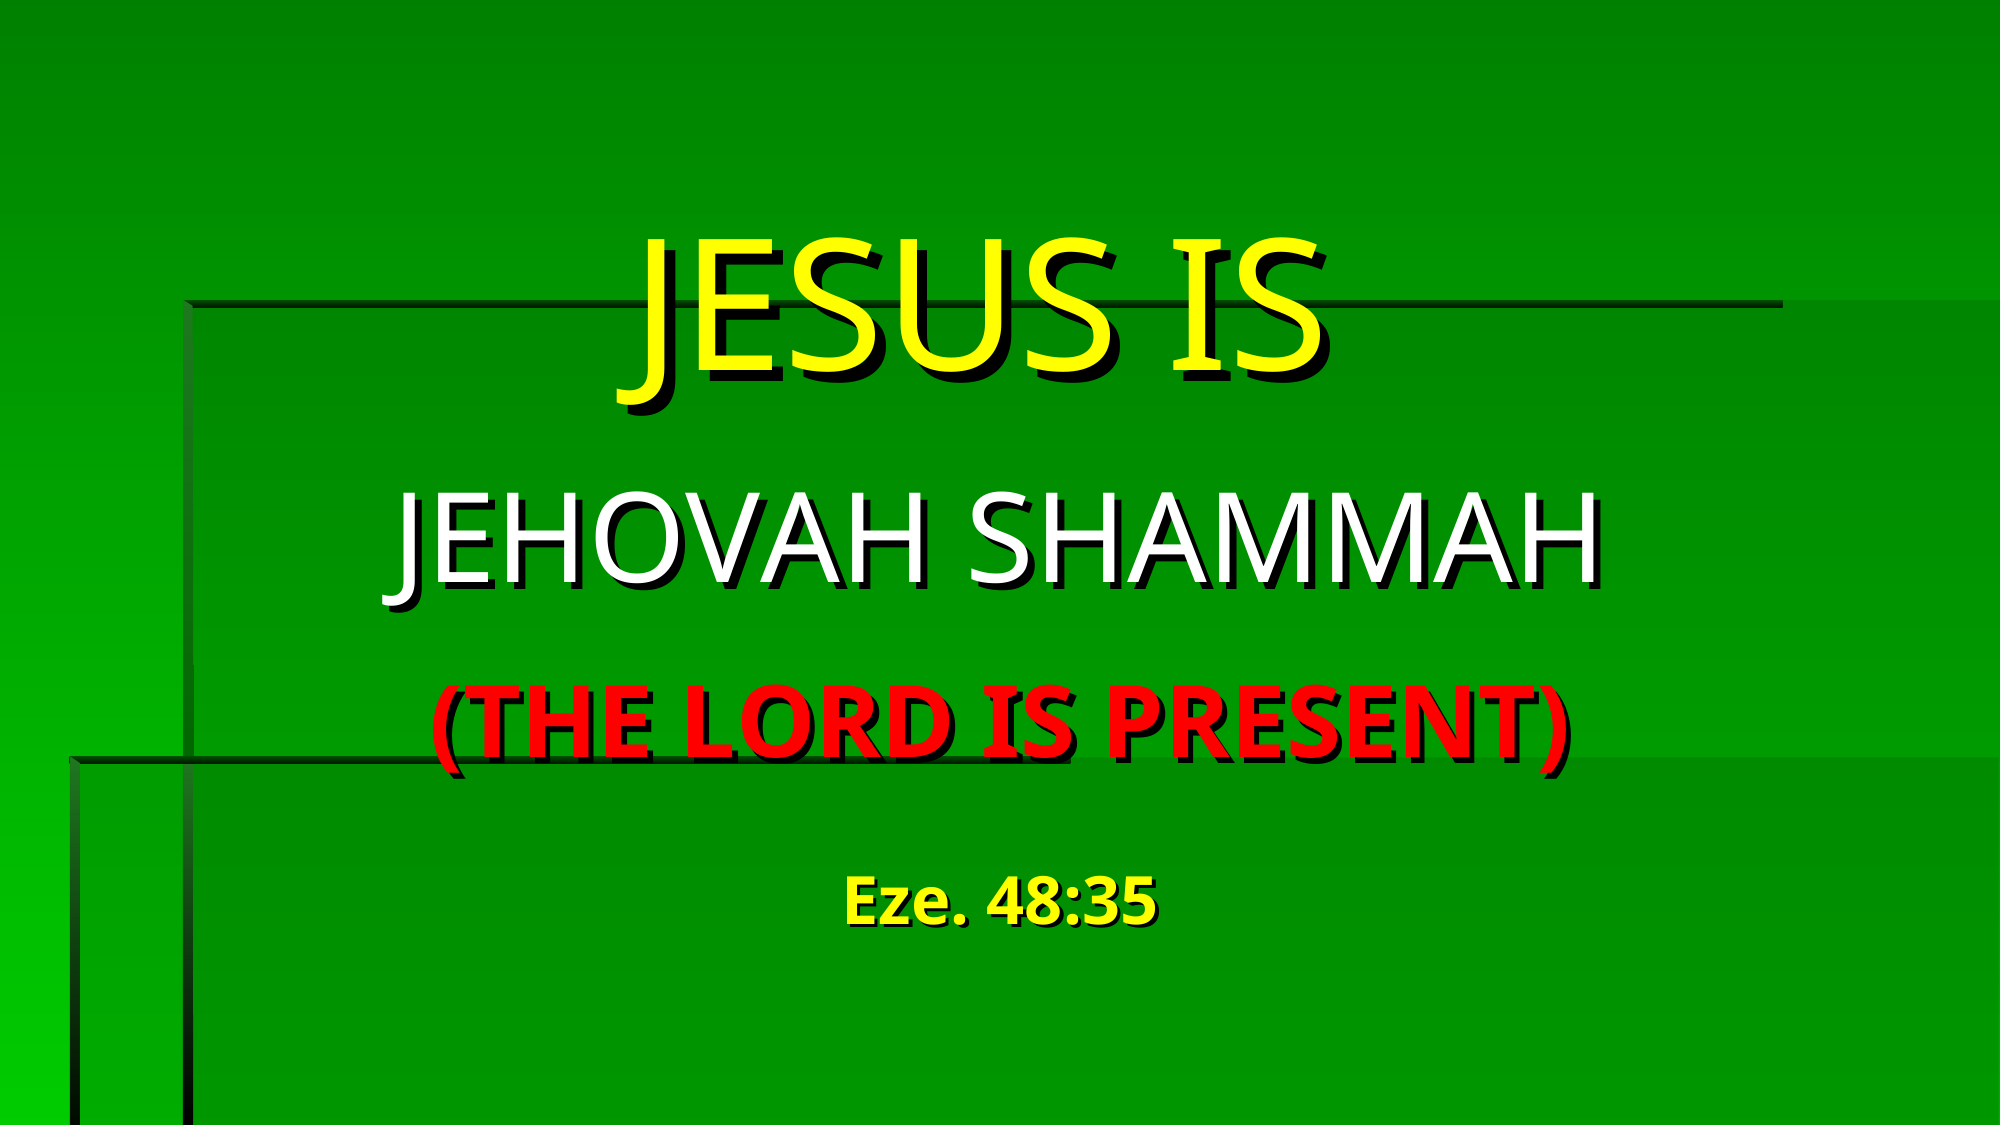

# JESUS IS JEHOVAH SHAMMAH (THE LORD IS PRESENT) Eze. 48:35